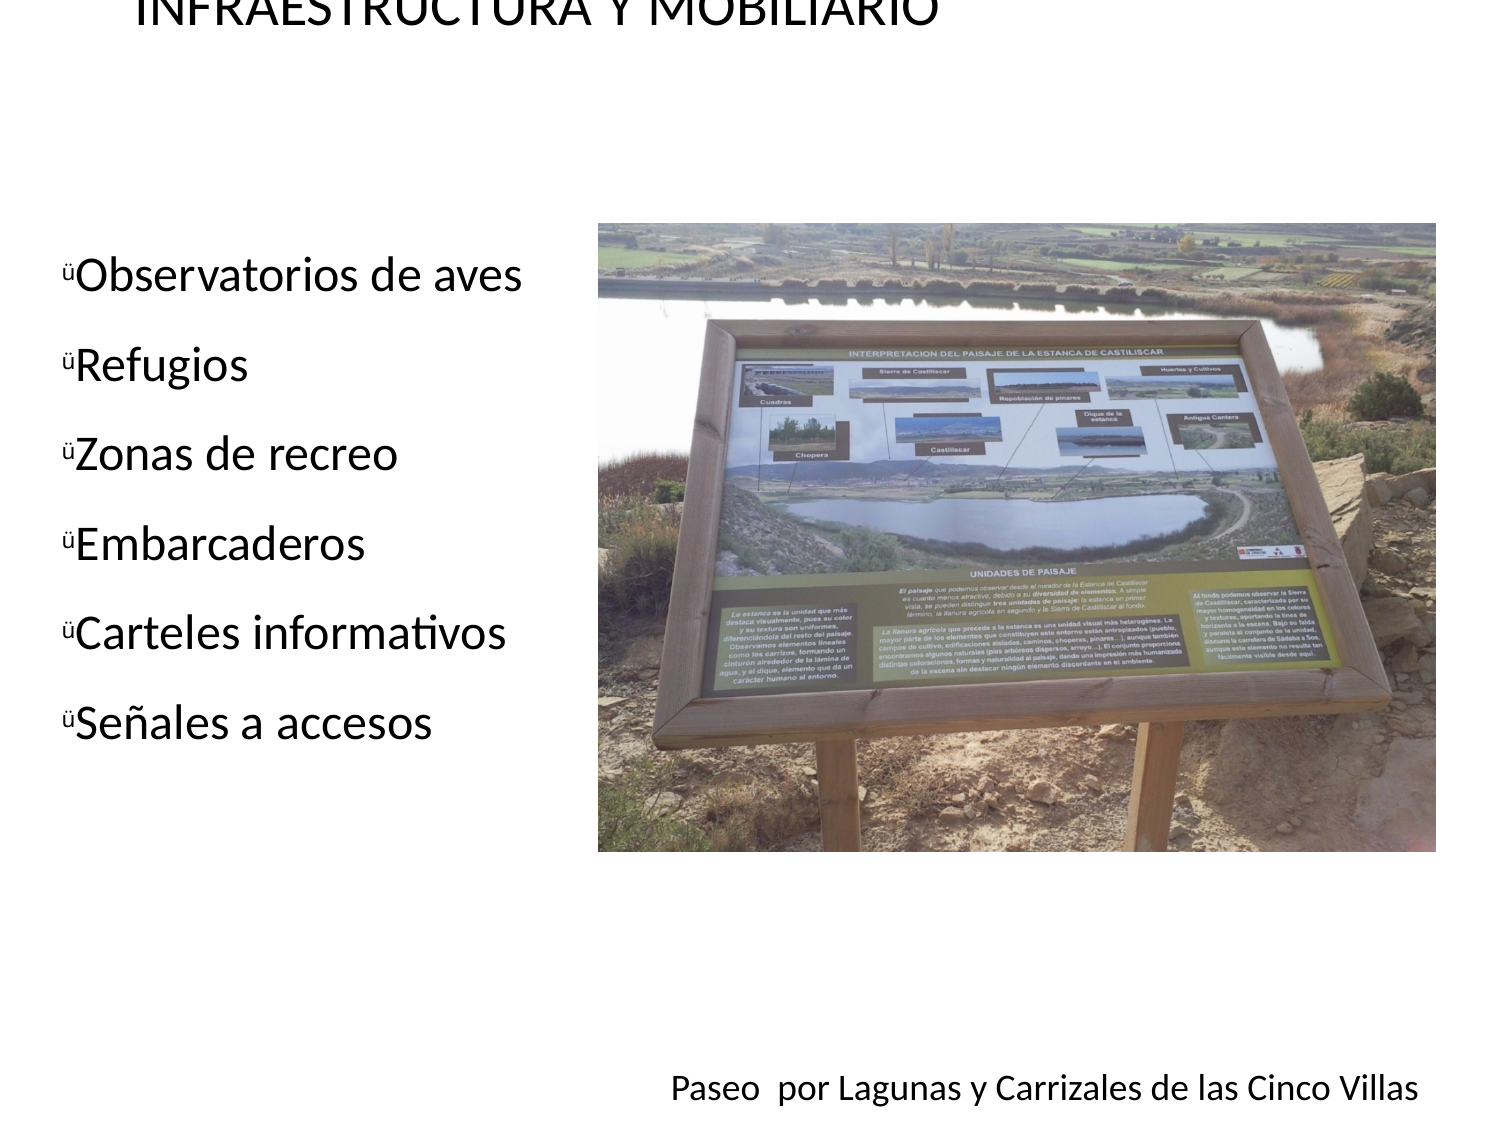

# INFRAESTRUCTURA Y MOBILIARIO
Observatorios de aves
Refugios
Zonas de recreo
Embarcaderos
Carteles informativos
Señales a accesos
Paseo por Lagunas y Carrizales de las Cinco Villas